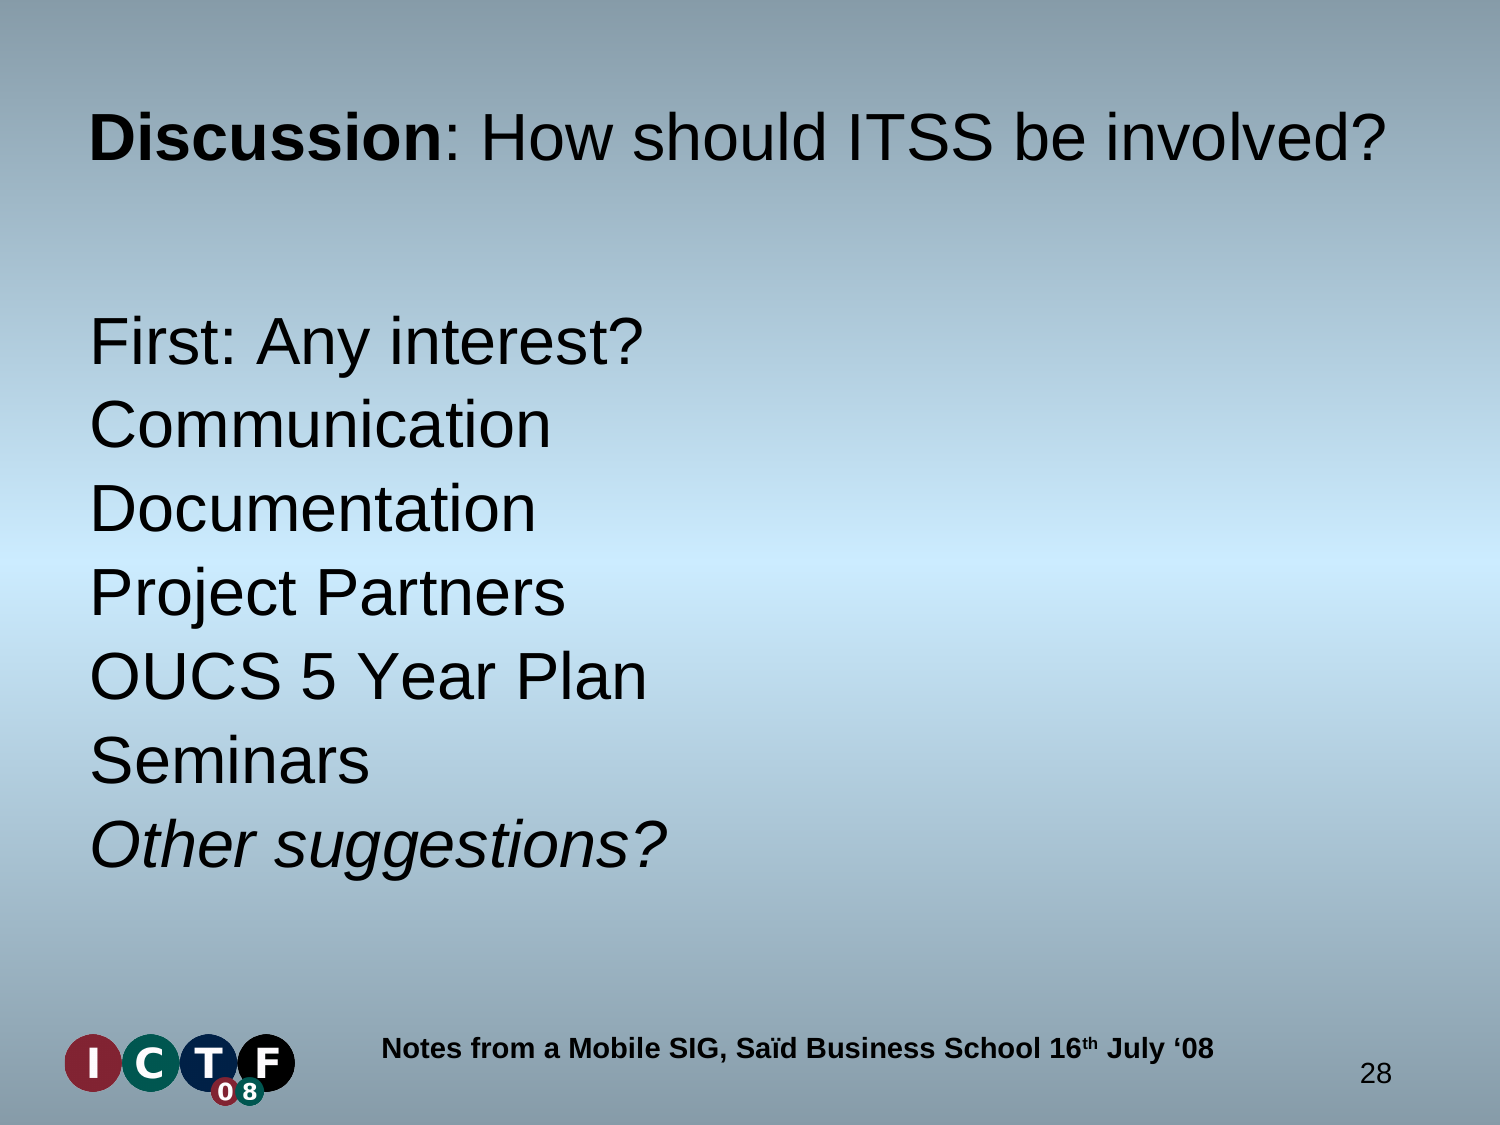

# Discussion: How should ITSS be involved?
First: Any interest?
Communication
Documentation
Project Partners
OUCS 5 Year Plan
Seminars
Other suggestions?